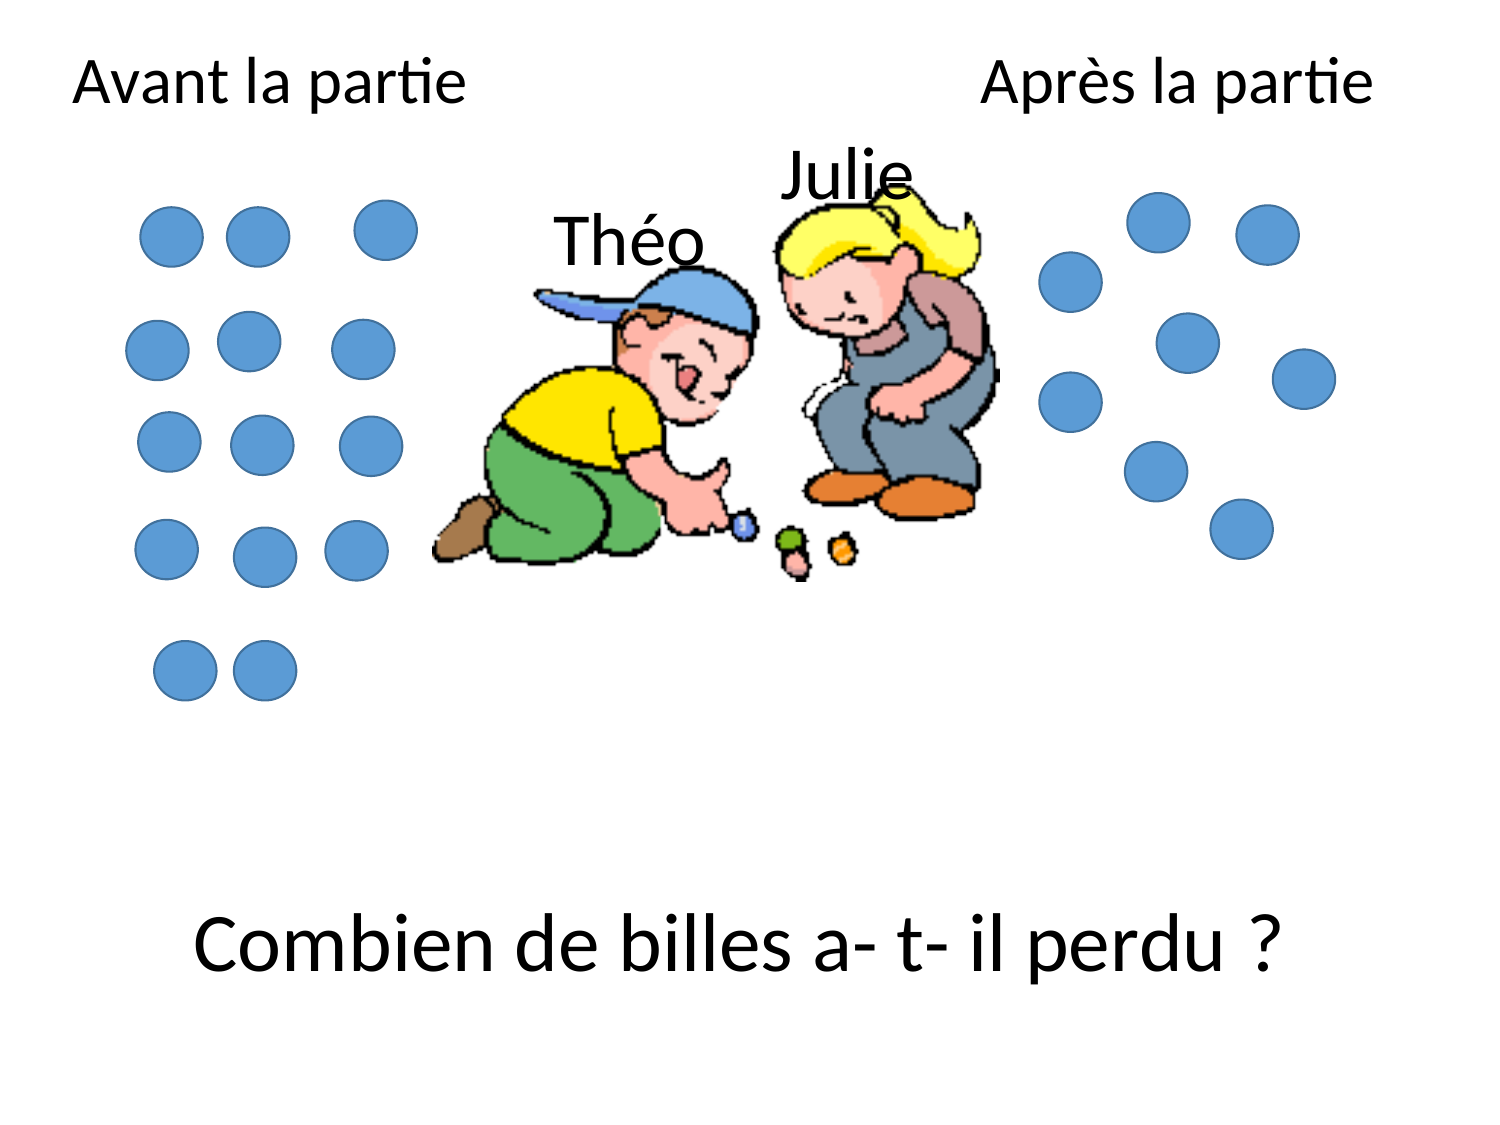

Avant la partie
Après la partie
Julie
Théo
Combien de billes a- t- il perdu ?